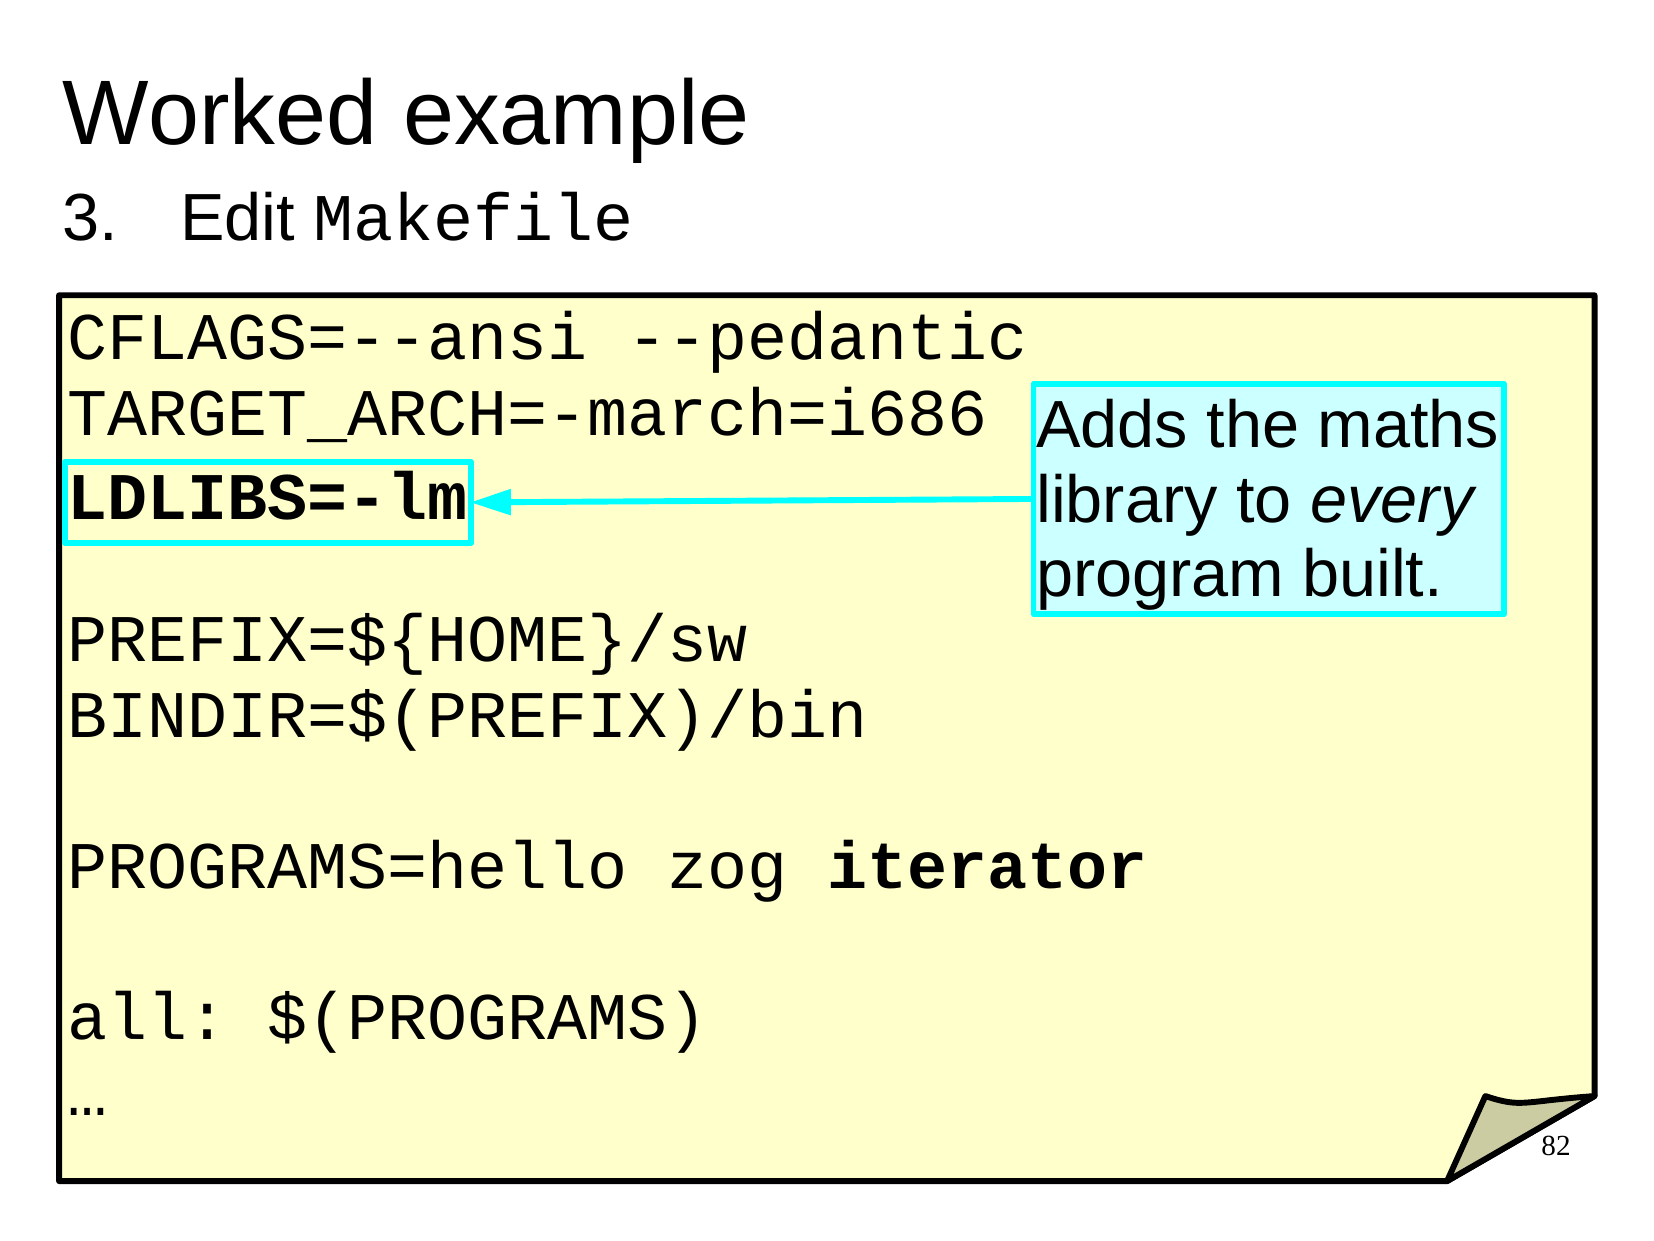

Worked example
3.
Edit Makefile
CFLAGS=--ansi --pedantic
TARGET_ARCH=-march=i686
PREFIX=${HOME}/sw
BINDIR=$(PREFIX)/bin
PROGRAMS=hello zog iterator
all: $(PROGRAMS)
…
Adds the maths
library to every
program built.
LDLIBS=-lm
82